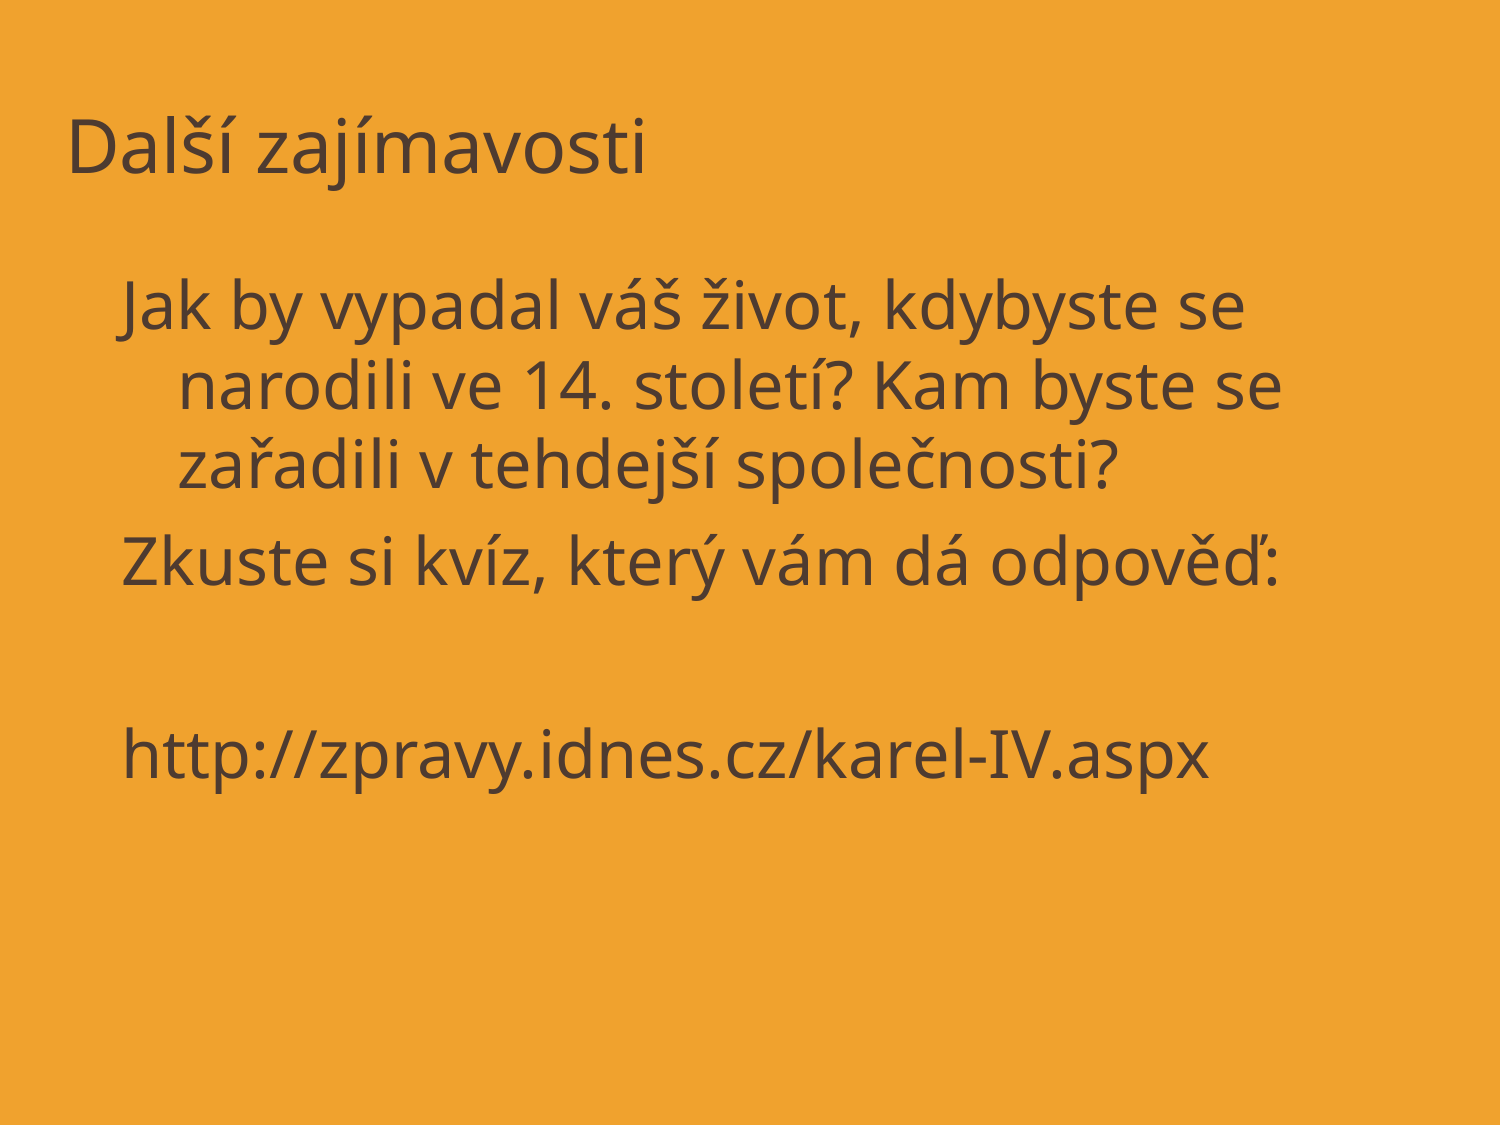

# Další zajímavosti
Jak by vypadal váš život, kdybyste se narodili ve 14. století? Kam byste se zařadili v tehdejší společnosti?
Zkuste si kvíz, který vám dá odpověď:
http://zpravy.idnes.cz/karel-IV.aspx